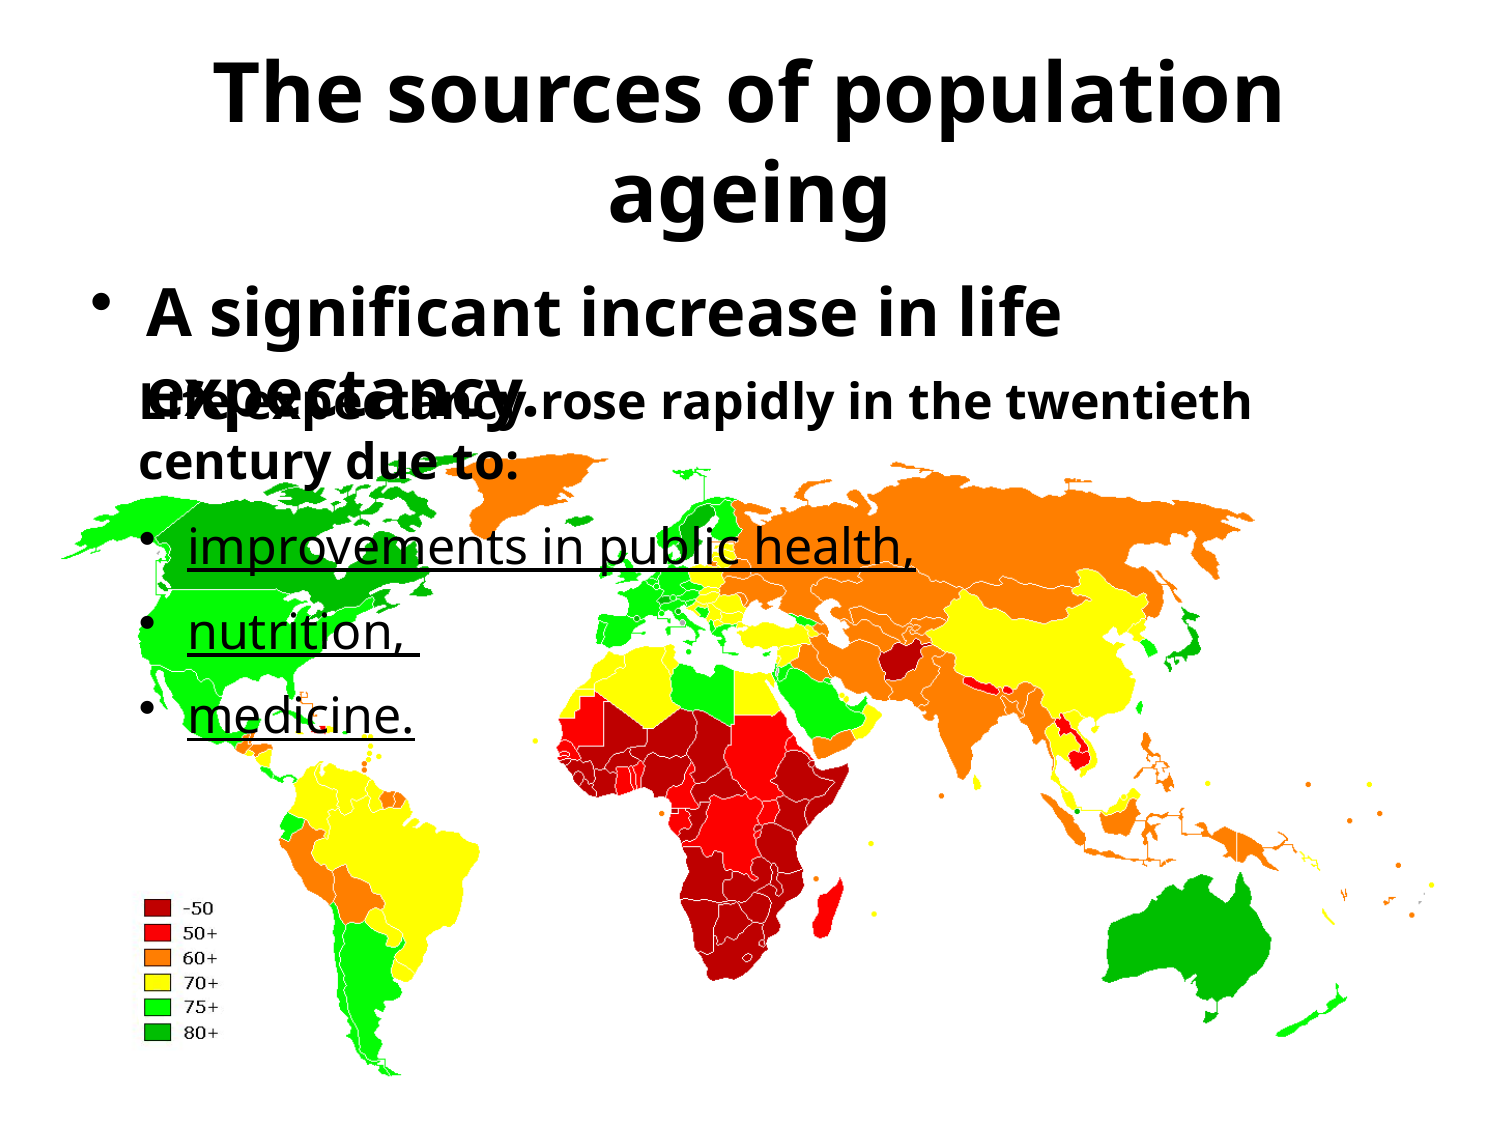

# The sources of population ageing
A significant increase in life expectancy.
Life expectancy rose rapidly in the twentieth century due to:
 improvements in public health,
 nutrition,
 medicine.